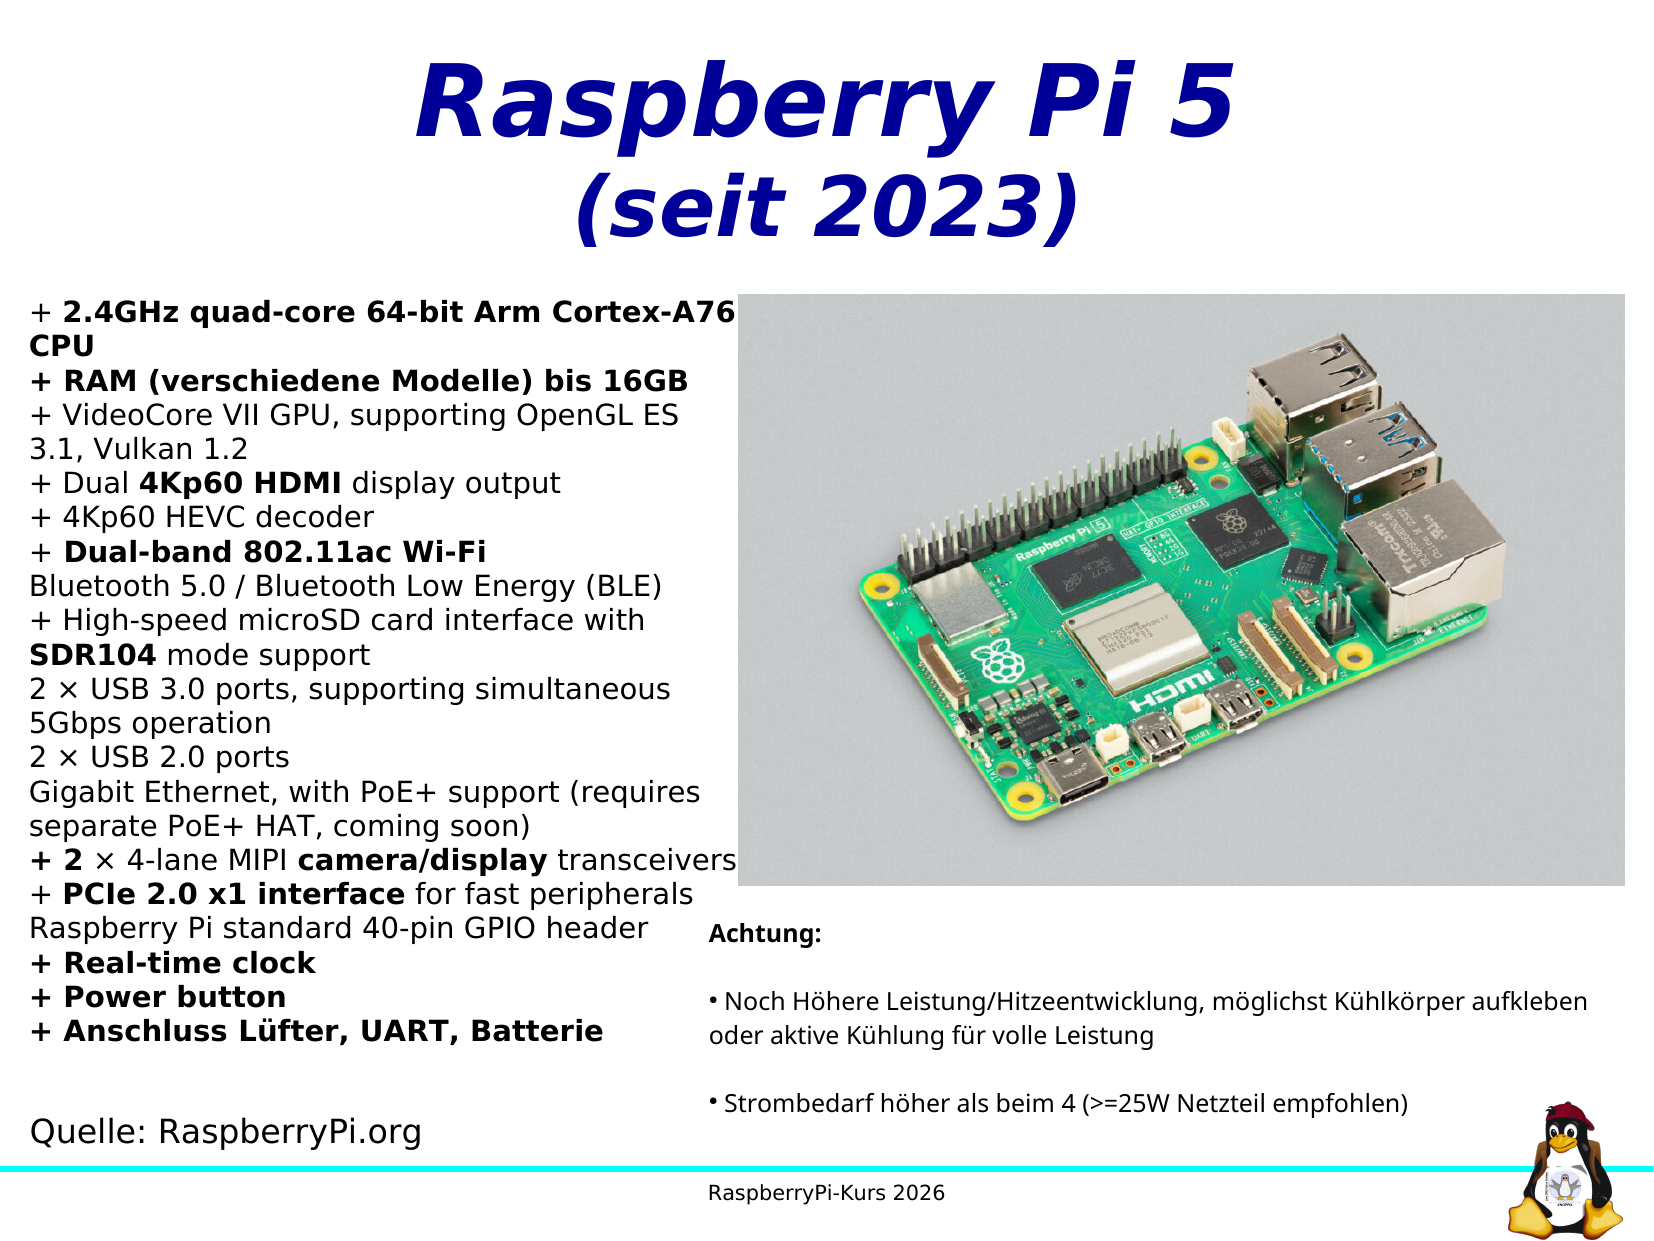

# Raspberry Pi 5 (seit 2023)
+ 2.4GHz quad-core 64-bit Arm Cortex-A76 CPU
+ RAM (verschiedene Modelle) bis 16GB
+ VideoCore VII GPU, supporting OpenGL ES 3.1, Vulkan 1.2
+ Dual 4Kp60 HDMI display output
+ 4Kp60 HEVC decoder
+ Dual-band 802.11ac Wi-Fi
Bluetooth 5.0 / Bluetooth Low Energy (BLE)
+ High-speed microSD card interface with SDR104 mode support
2 × USB 3.0 ports, supporting simultaneous 5Gbps operation
2 × USB 2.0 ports
Gigabit Ethernet, with PoE+ support (requires separate PoE+ HAT, coming soon)
+ 2 × 4-lane MIPI camera/display transceivers
+ PCIe 2.0 x1 interface for fast peripherals
Raspberry Pi standard 40-pin GPIO header
+ Real-time clock
+ Power button
+ Anschluss Lüfter, UART, Batterie
Achtung:
 Noch Höhere Leistung/Hitzeentwicklung, möglichst Kühlkörper aufkleben oder aktive Kühlung für volle Leistung
 Strombedarf höher als beim 4 (>=25W Netzteil empfohlen)
Quelle: RaspberryPi.org